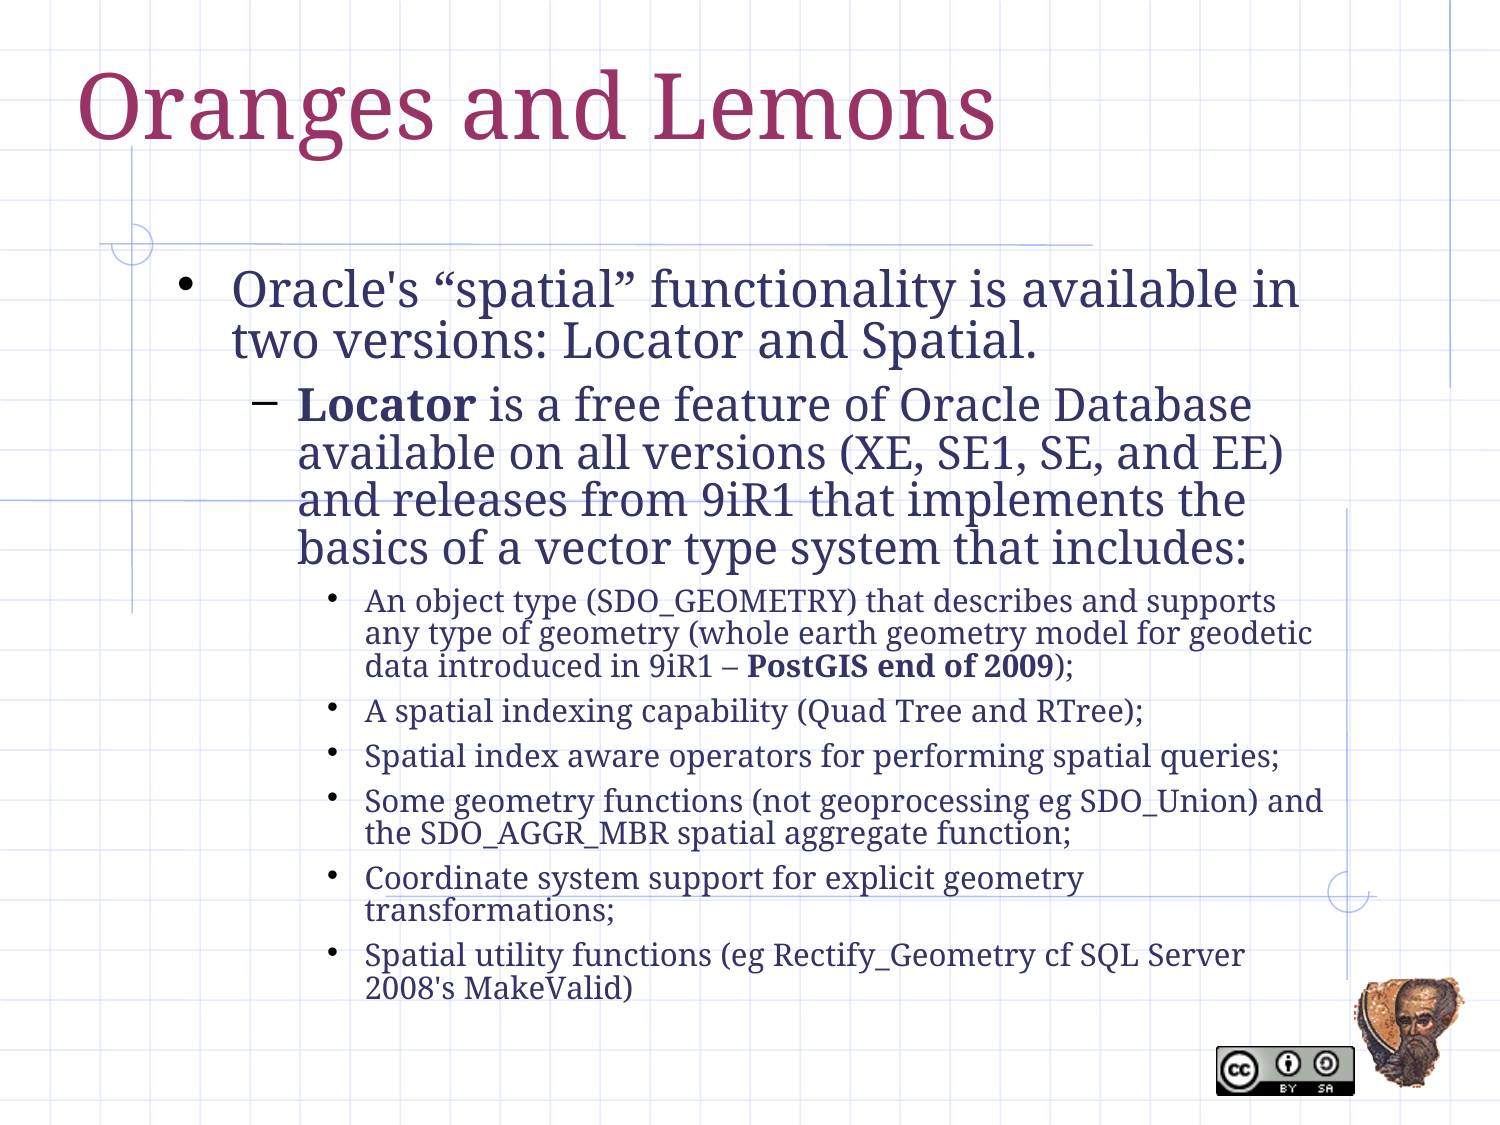

# Oranges and Lemons
Oracle's “spatial” functionality is available in two versions: Locator and Spatial.
Locator is a free feature of Oracle Database available on all versions (XE, SE1, SE, and EE) and releases from 9iR1 that implements the basics of a vector type system that includes:
An object type (SDO_GEOMETRY) that describes and supports any type of geometry (whole earth geometry model for geodetic data introduced in 9iR1 – PostGIS end of 2009);
A spatial indexing capability (Quad Tree and RTree);
Spatial index aware operators for performing spatial queries;
Some geometry functions (not geoprocessing eg SDO_Union) and the SDO_AGGR_MBR spatial aggregate function;
Coordinate system support for explicit geometry transformations;
Spatial utility functions (eg Rectify_Geometry cf SQL Server 2008's MakeValid)